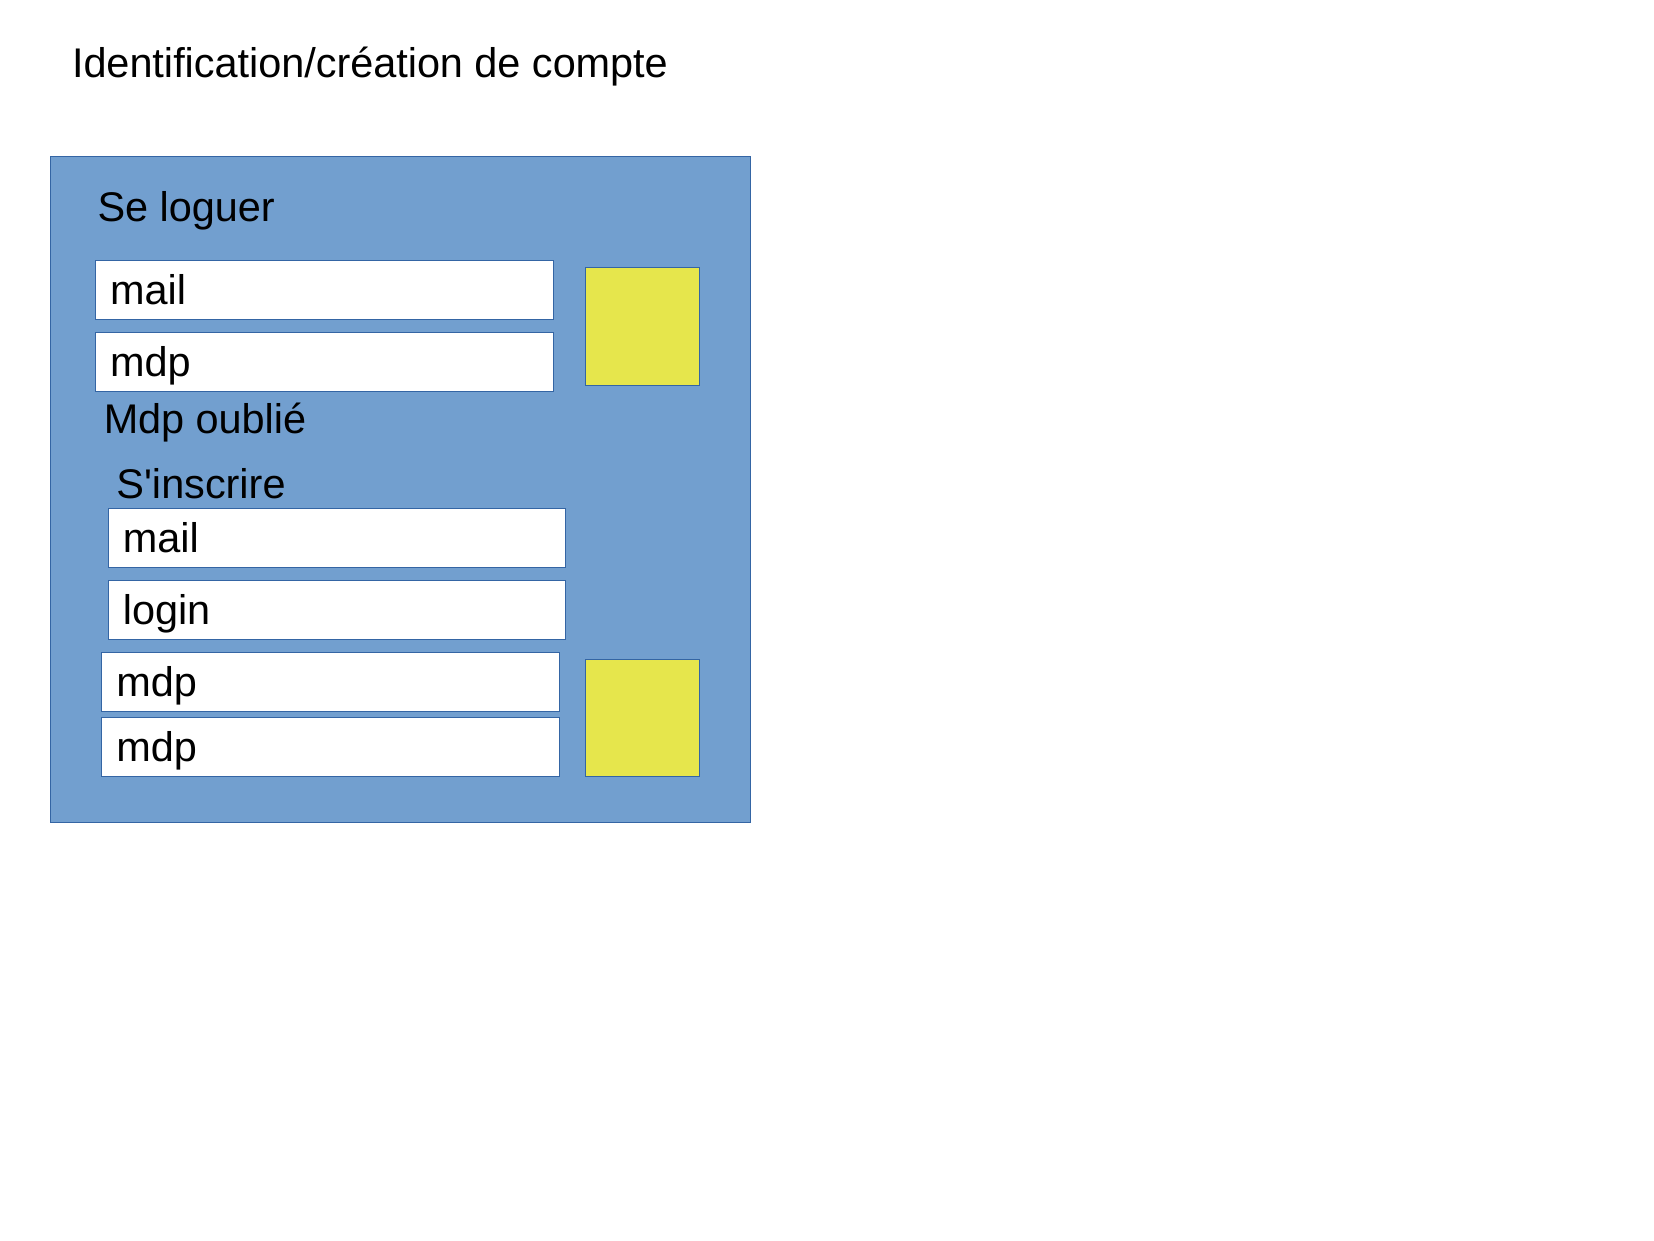

Identification/création de compte
Se loguer
mail
mdp
Mdp oublié
S'inscrire
mail
login
mdp
mdp